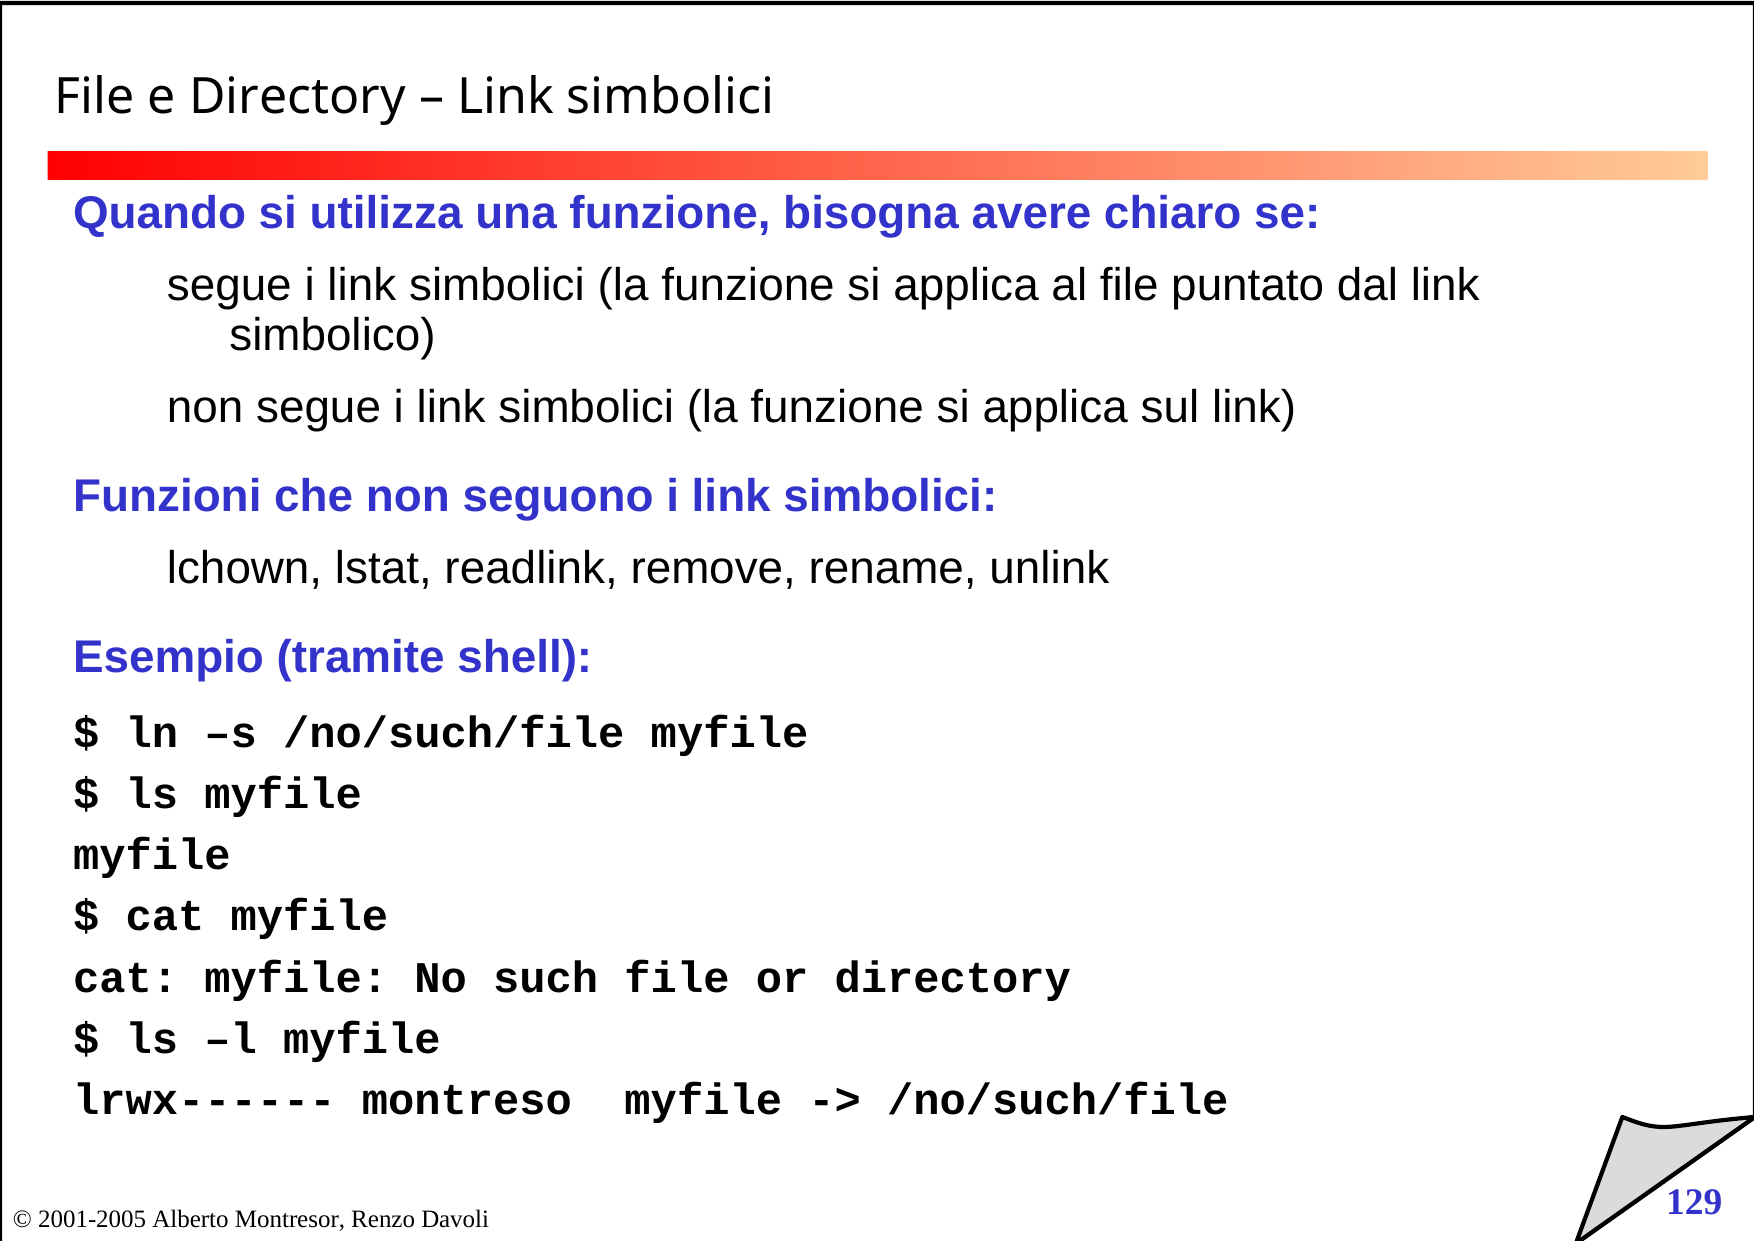

# File e Directory – Link simbolici
Quando si utilizza una funzione, bisogna avere chiaro se:
segue i link simbolici (la funzione si applica al file puntato dal link simbolico)
non segue i link simbolici (la funzione si applica sul link)
Funzioni che non seguono i link simbolici:
lchown, lstat, readlink, remove, rename, unlink
Esempio (tramite shell):
$ ln –s /no/such/file myfile
$ ls myfile
myfile
$ cat myfile
cat: myfile: No such file or directory
$ ls –l myfile
lrwx------ montreso myfile -> /no/such/file